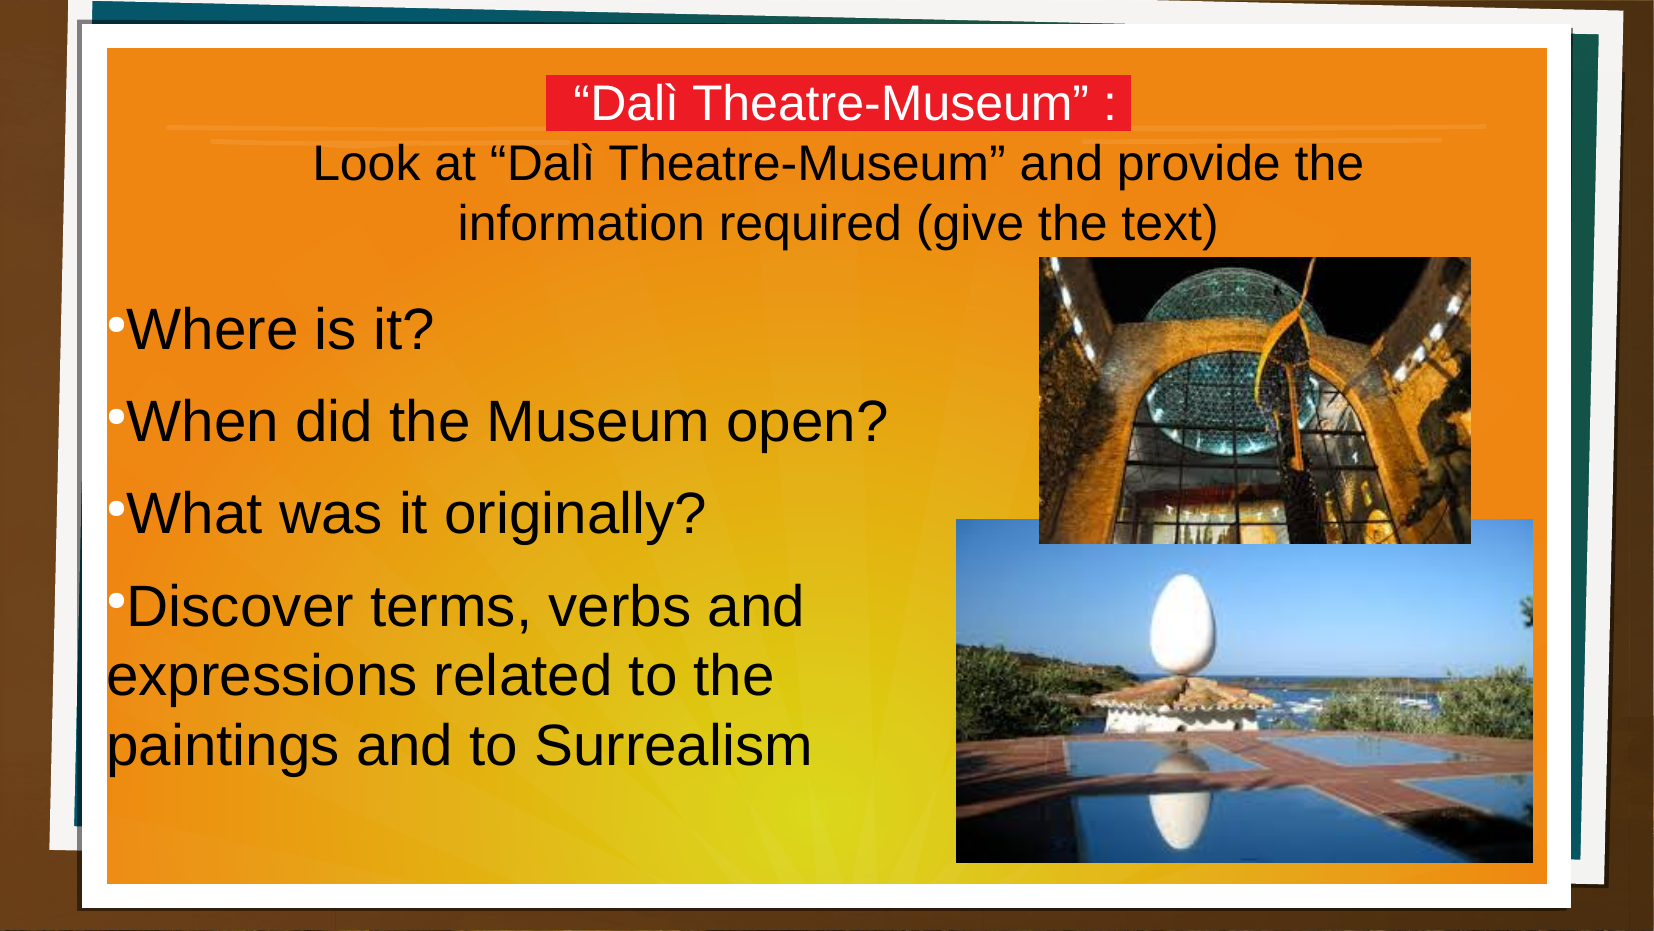

# “Dalì Theatre-Museum” : Look at “Dalì Theatre-Museum” and provide the information required (give the text)
Where is it?
When did the Museum open?
What was it originally?
Discover terms, verbs and expressions related to the paintings and to Surrealism